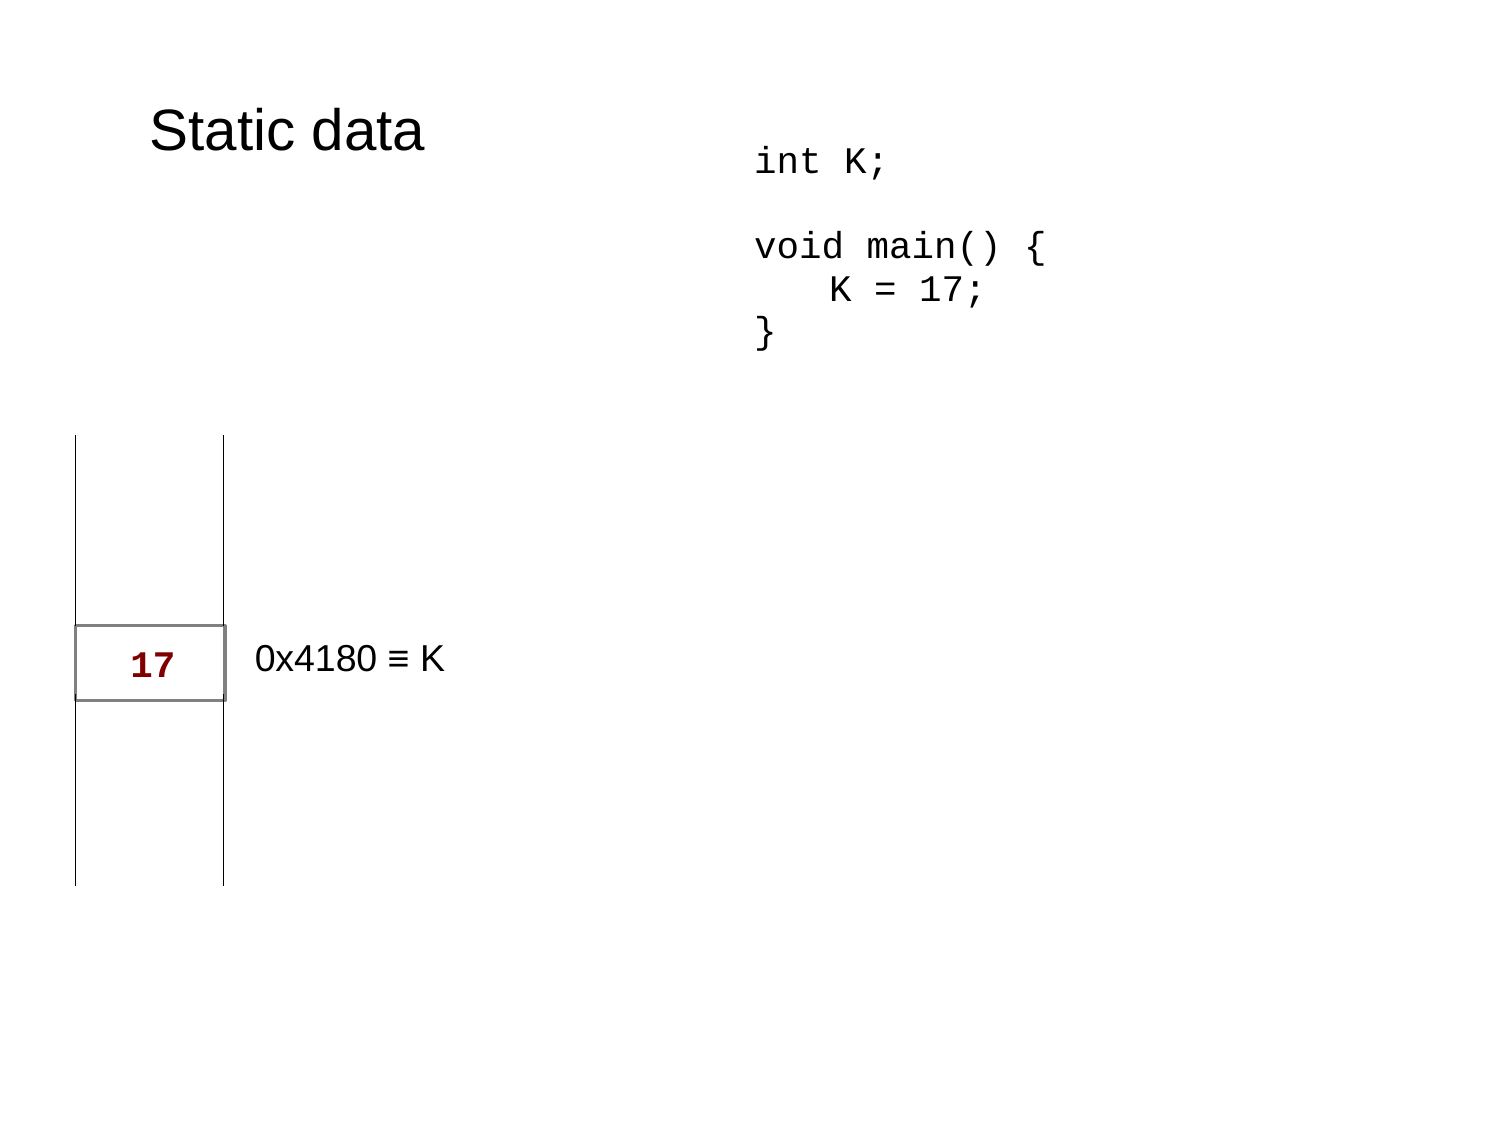

Static data
int K;
void main() {
	K = 17;
}
0x4180 ≡ K
17